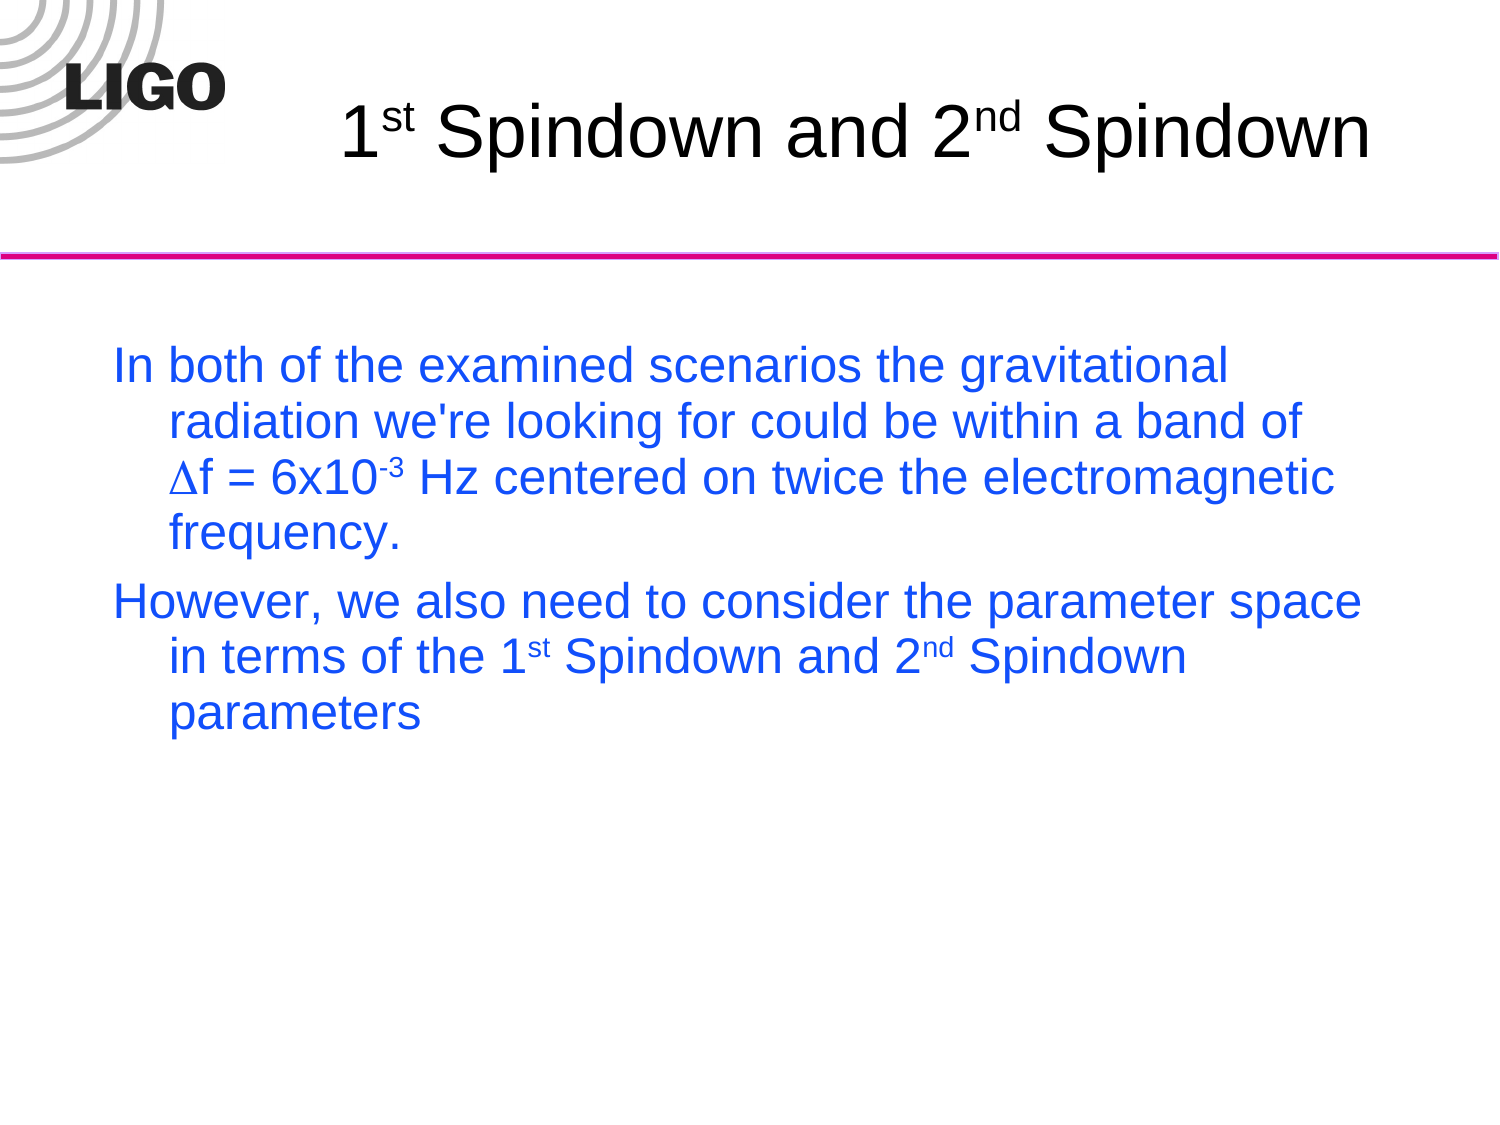

# 1st Spindown and 2nd Spindown
In both of the examined scenarios the gravitational radiation we're looking for could be within a band of f = 6x10-3 Hz centered on twice the electromagnetic frequency.
However, we also need to consider the parameter space in terms of the 1st Spindown and 2nd Spindown parameters